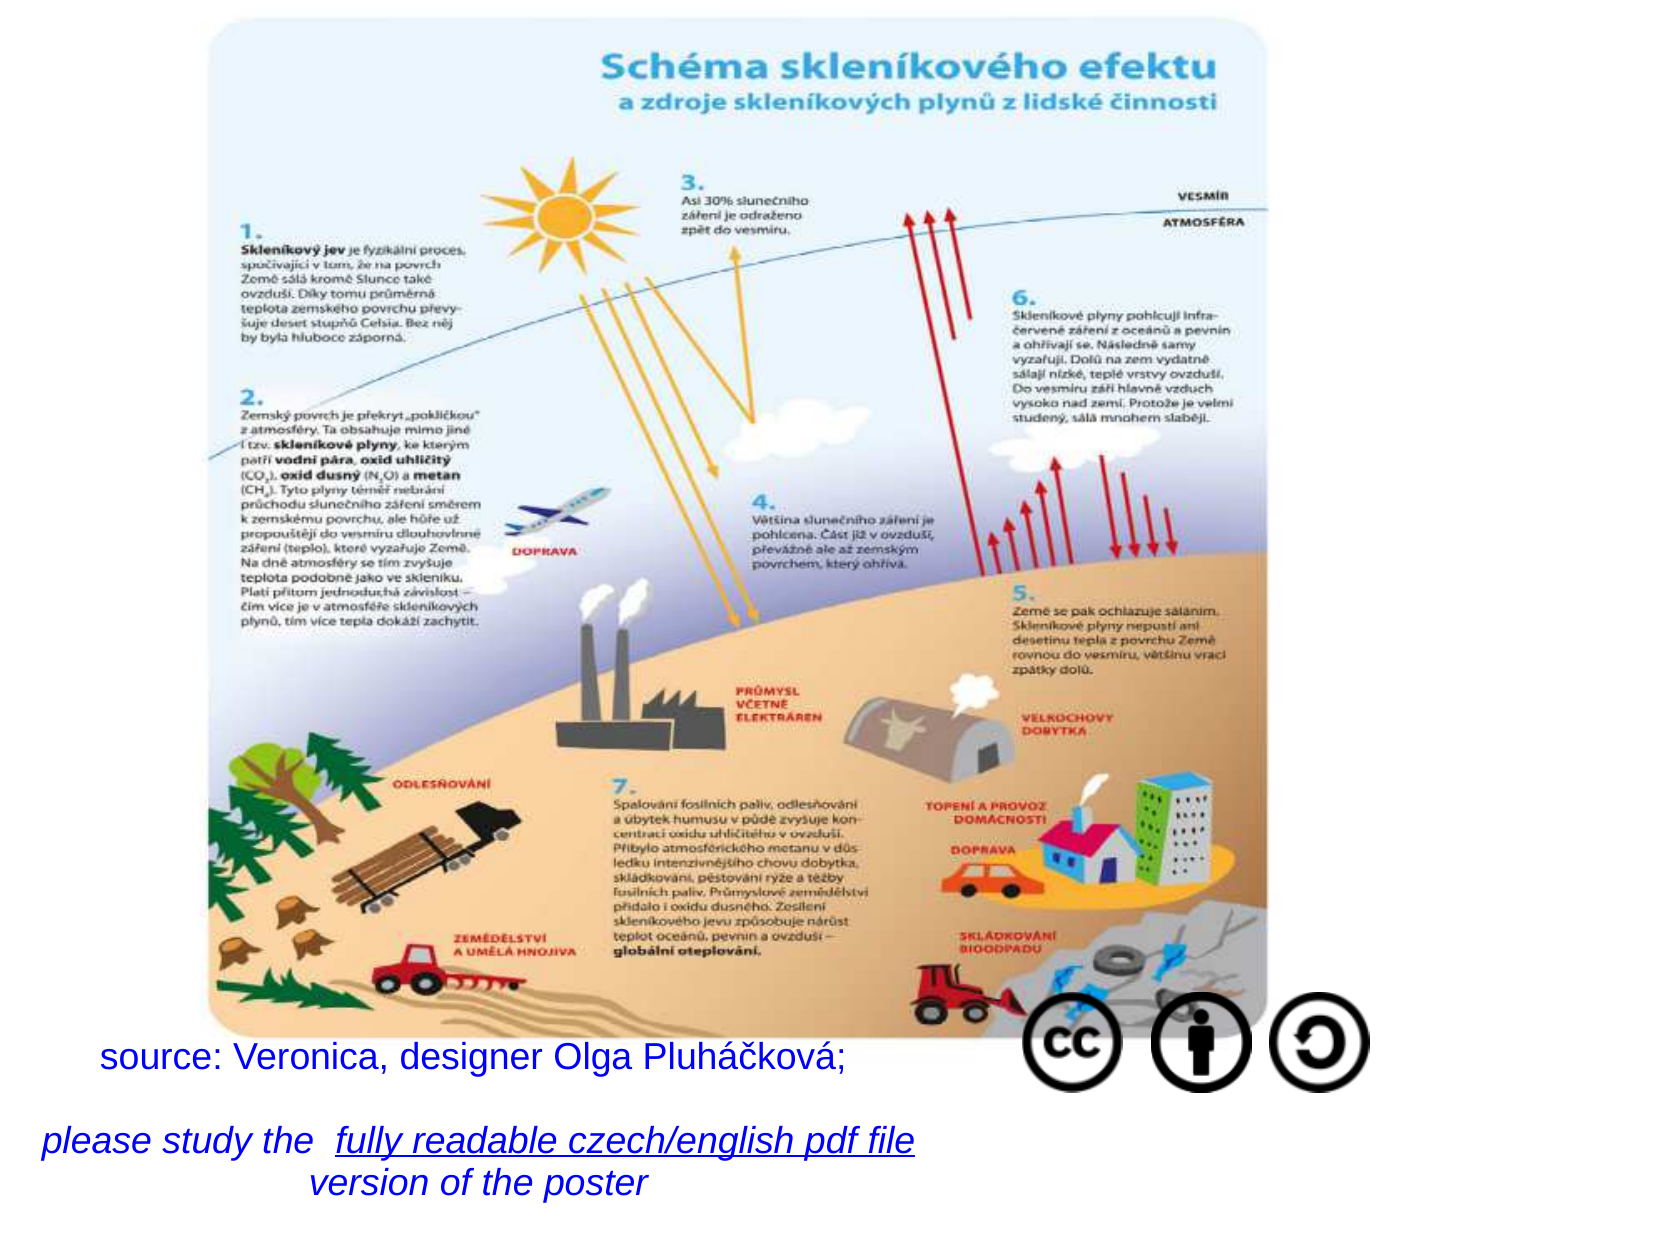

source: Veronica, designer Olga Pluháčková;
please study the fully readable czech/english pdf file version of the poster